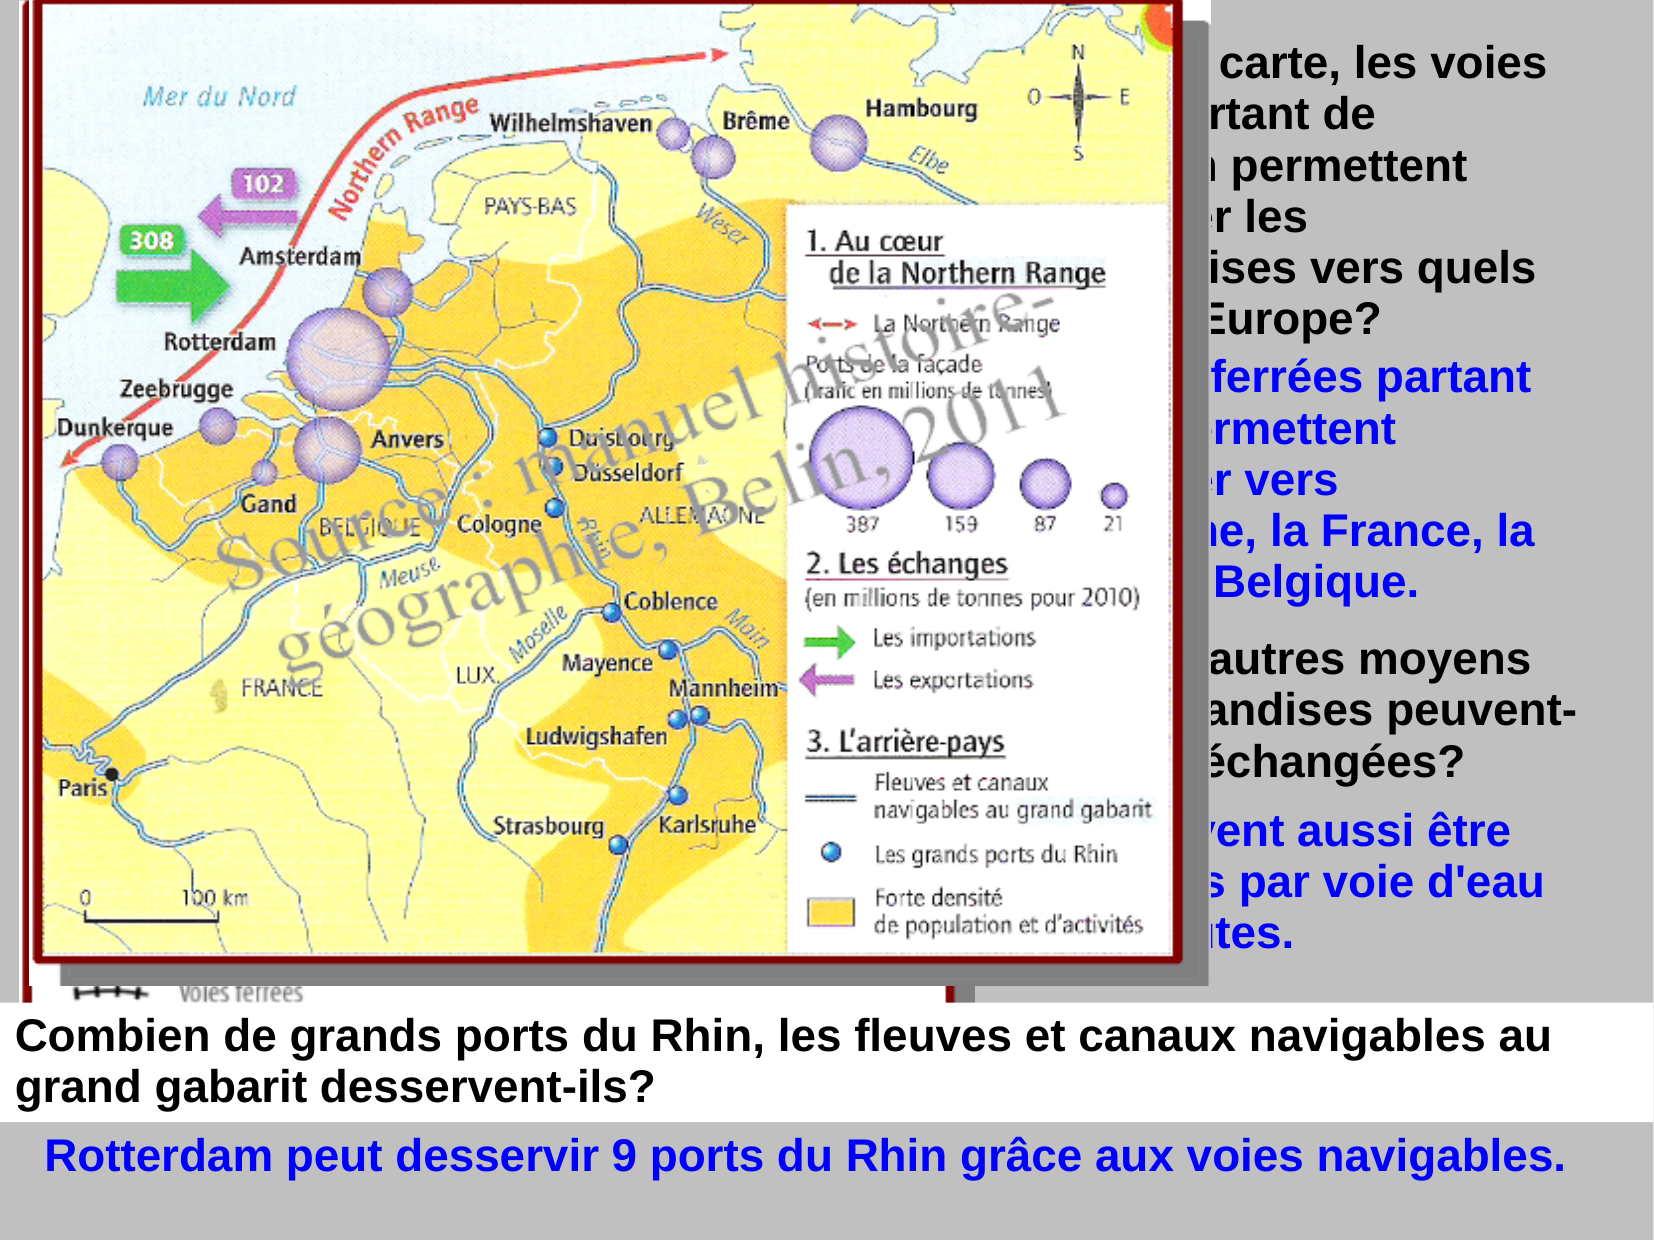

D'après la carte, les voies ferrées partant de Rotterdam permettent d'échanger les marchandises vers quels pays de l'Europe?
Les voies ferrées partant du port permettent d'échanger vers l'Allemagne, la France, la Suisse, la Belgique.
Par quels autres moyens les marchandises peuvent-elles être échangées?
Elles peuvent aussi être échangées par voie d'eau ou par routes.
Combien de grands ports du Rhin, les fleuves et canaux navigables au grand gabarit desservent-ils?
Rotterdam peut desservir 9 ports du Rhin grâce aux voies navigables.